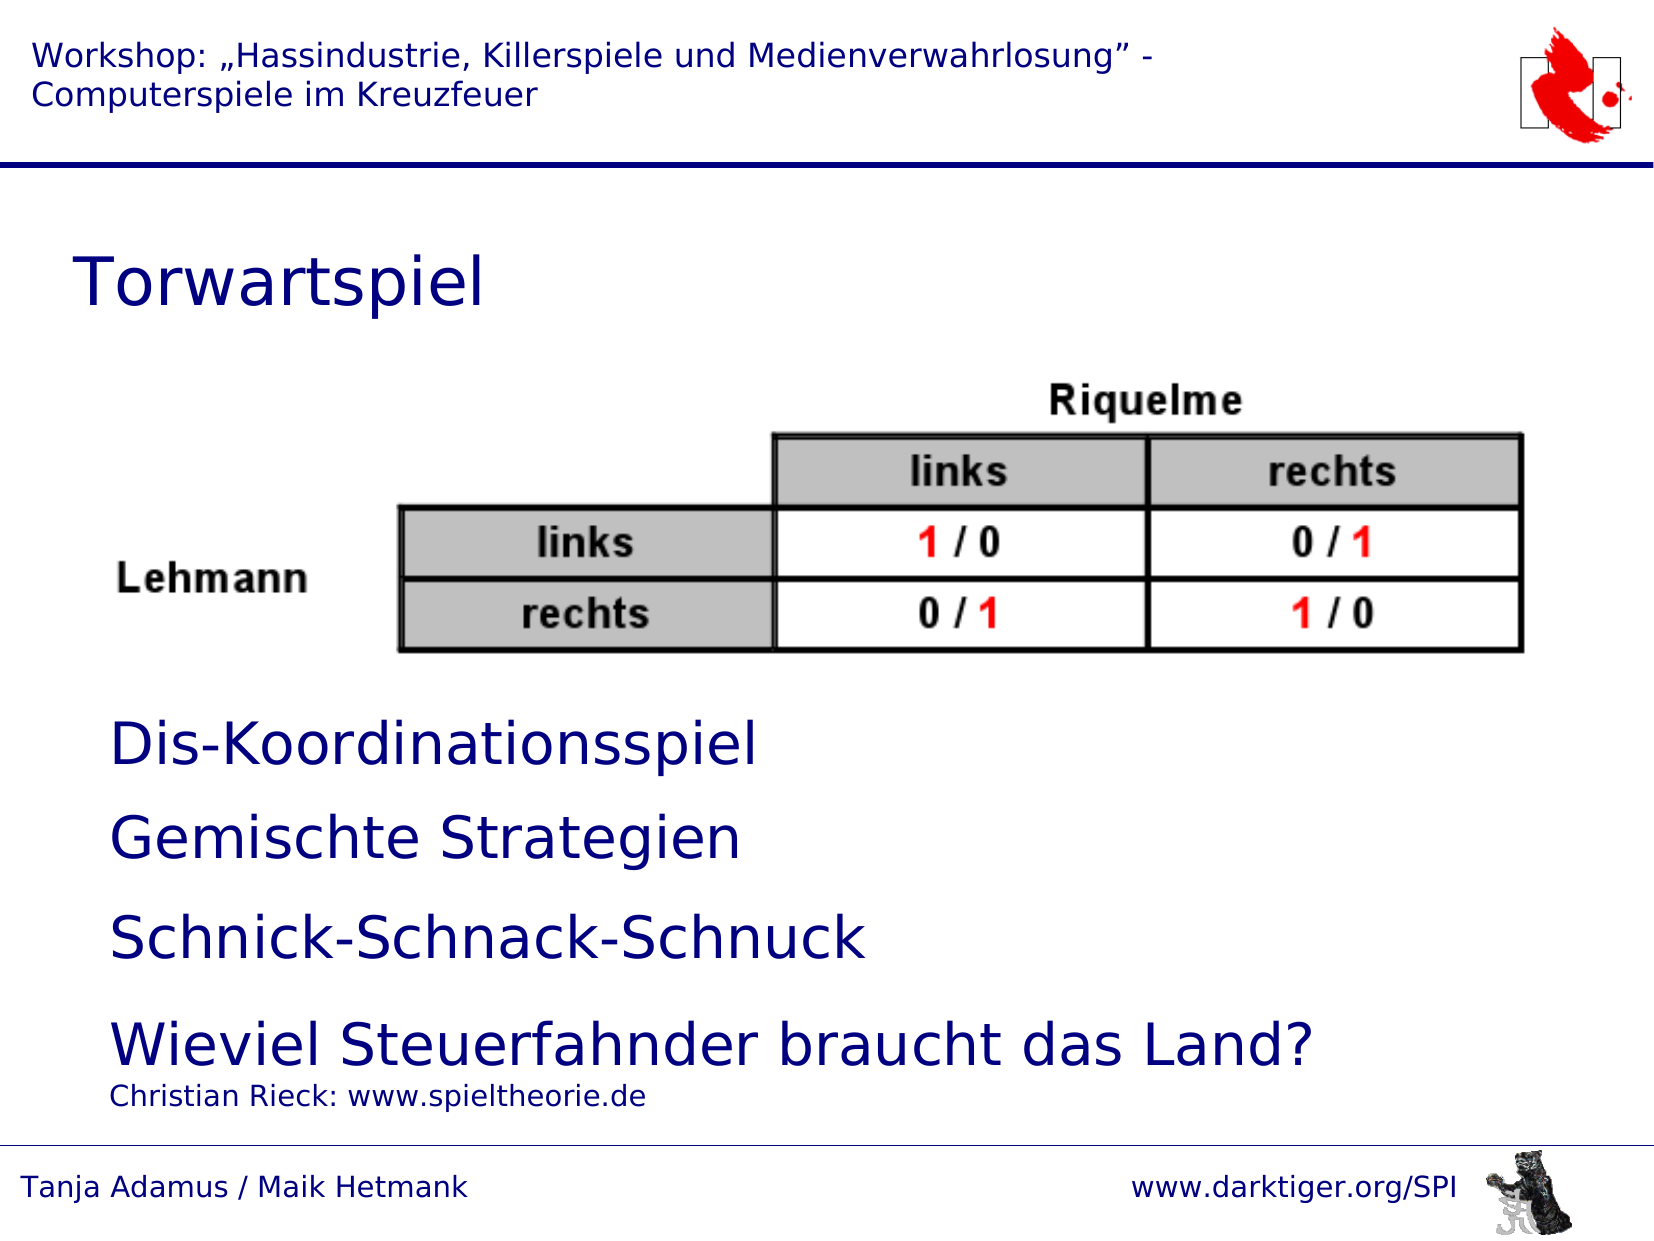

Workshop: „Hassindustrie, Killerspiele und Medienverwahrlosung” - Computerspiele im Kreuzfeuer
Torwartspiel
Dis-Koordinationsspiel
Gemischte Strategien
Schnick-Schnack-Schnuck
Wieviel Steuerfahnder braucht das Land?
Christian Rieck: www.spieltheorie.de